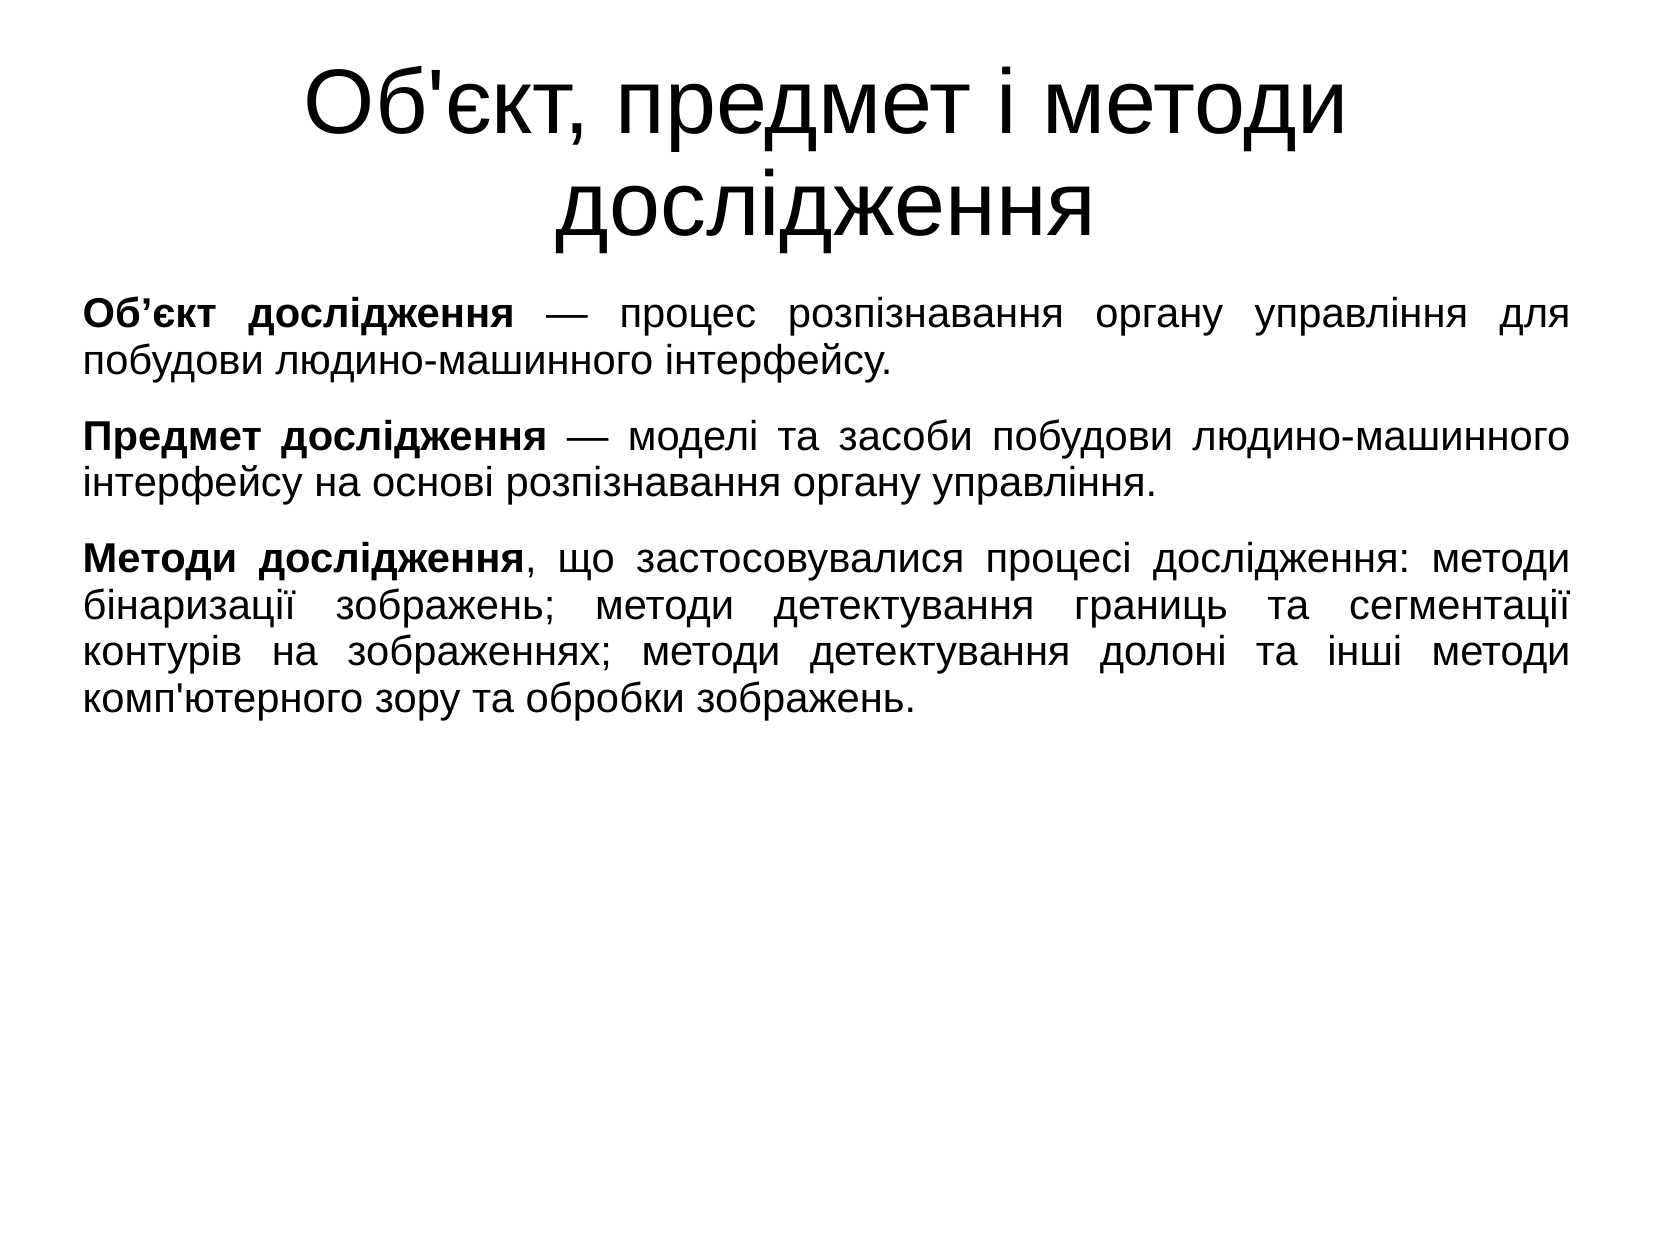

# Об'єкт, предмет і методи дослідження
Об’єкт дослідження — процес розпізнавання органу управління для побудови людино-машинного інтерфейсу.
Предмет дослідження — моделі та засоби побудови людино-машинного інтерфейсу на основі розпізнавання органу управління.
Методи дослідження, що застосовувалися процесі дослідження: методи бінаризації зображень; методи детектування границь та сегментації контурів на зображеннях; методи детектування долоні та інші методи комп'ютерного зору та обробки зображень.